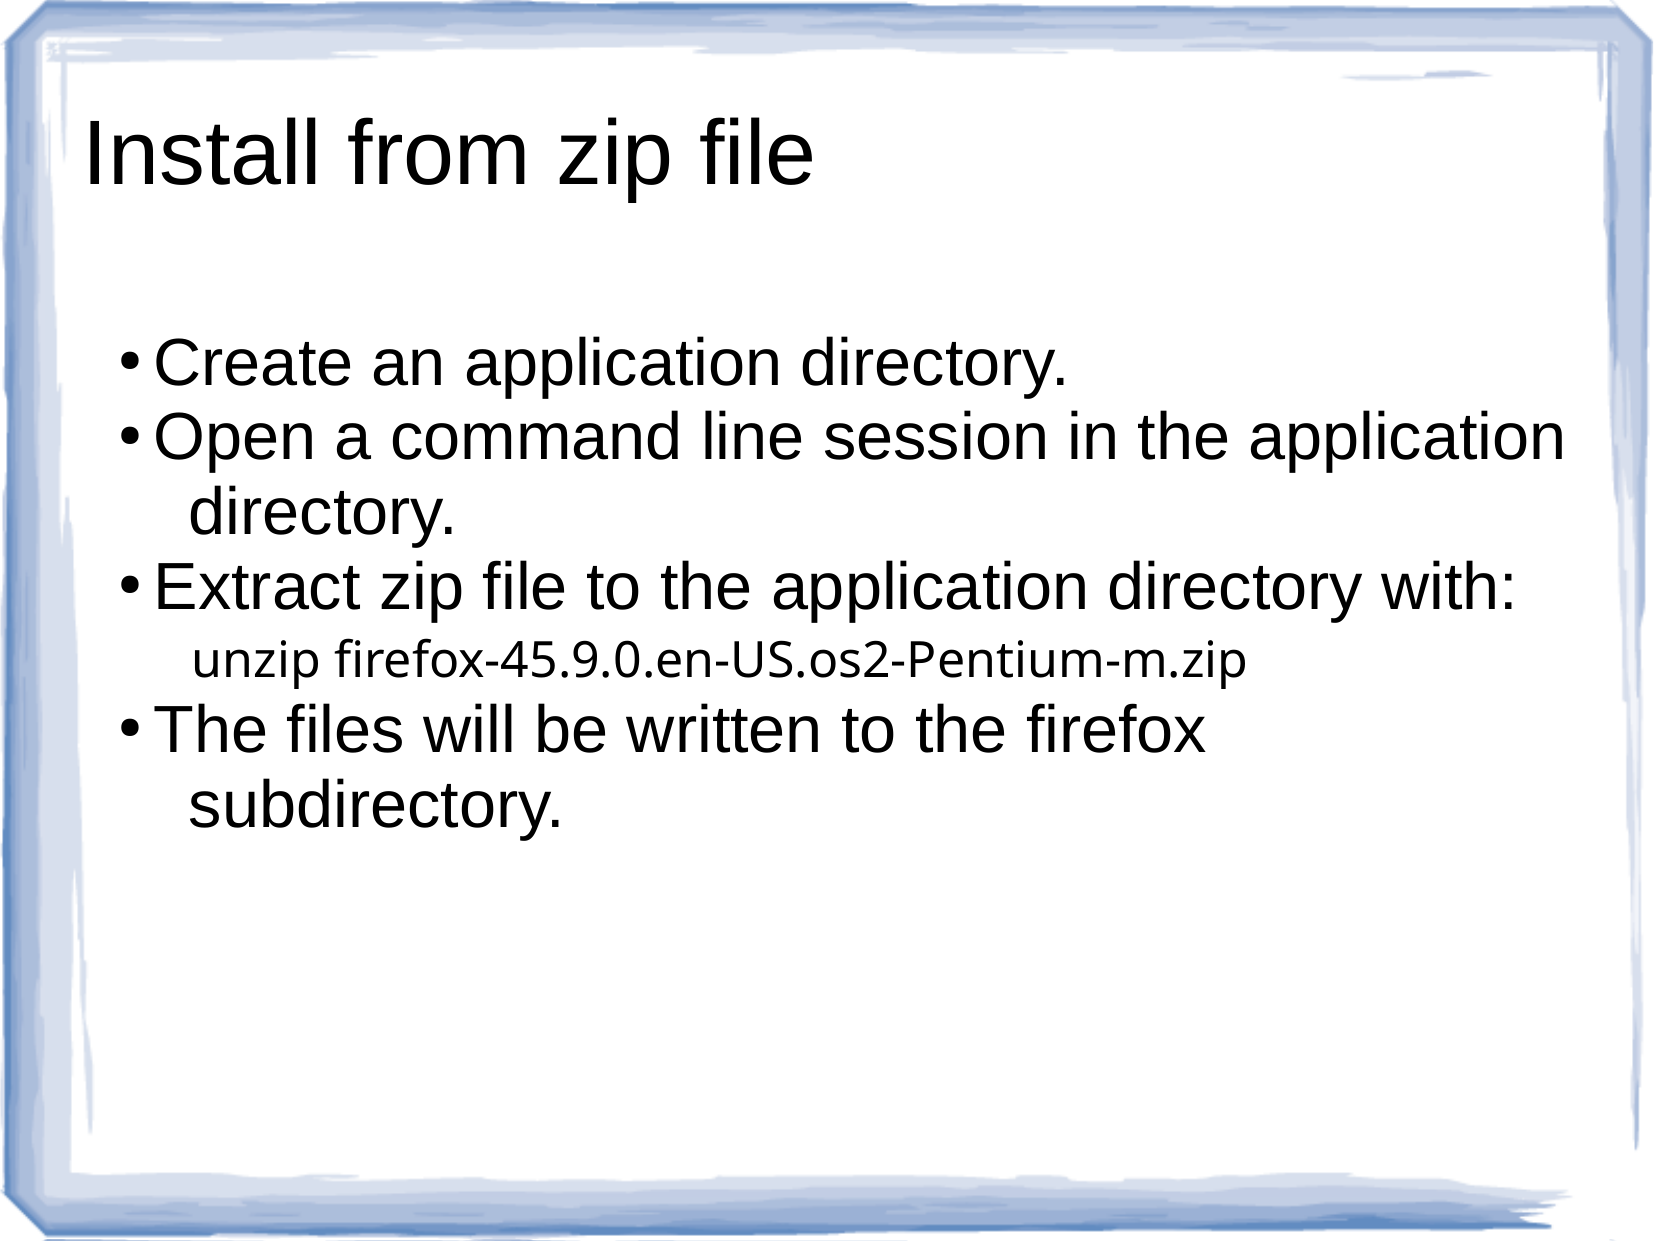

# Install from zip file
Create an application directory.
Open a command line session in the application directory.
Extract zip file to the application directory with:
	unzip firefox-45.9.0.en-US.os2-Pentium-m.zip
The files will be written to the firefox subdirectory.